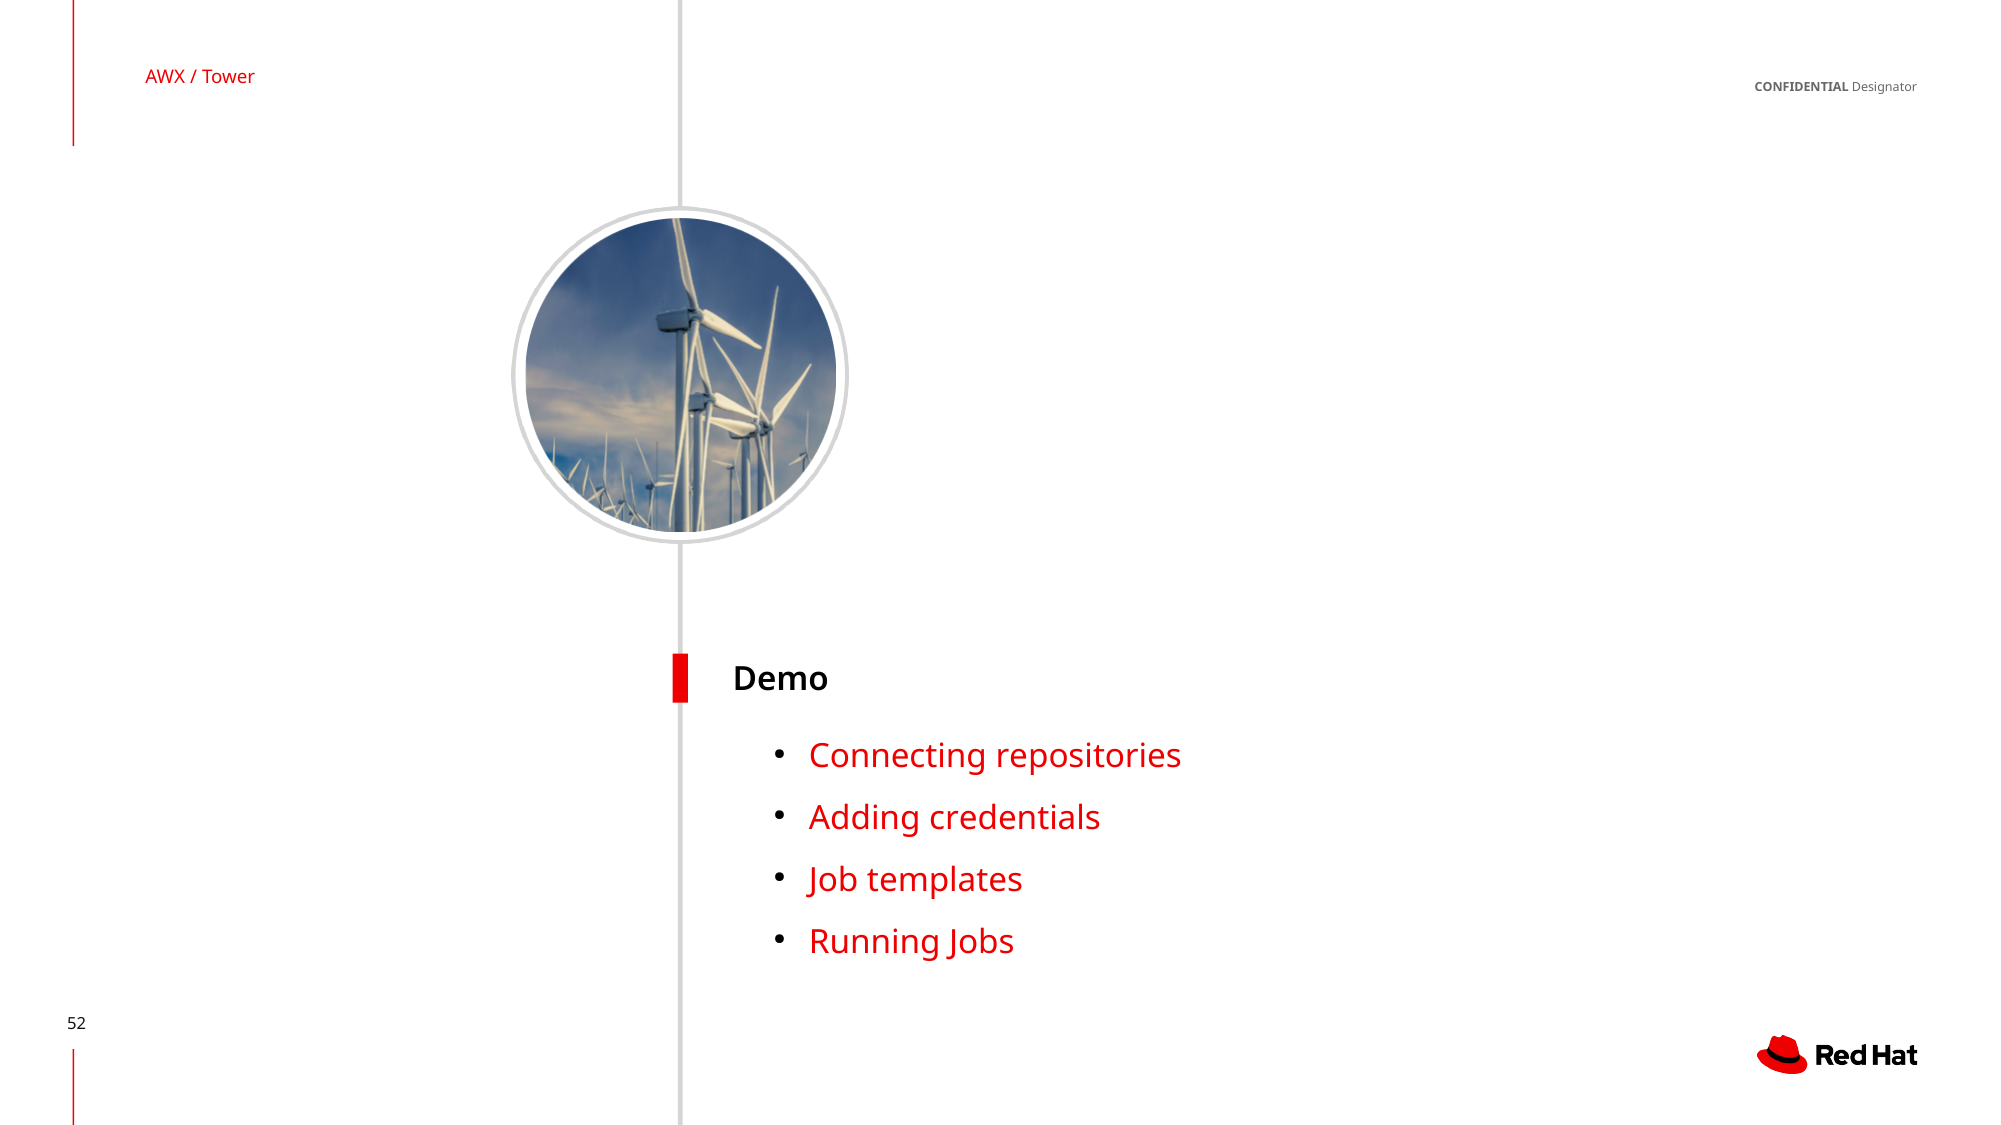

# AWX / Tower
CONFIDENTIAL Designator
Demo
Connecting repositories
Adding credentials
Job templates
Running Jobs
52